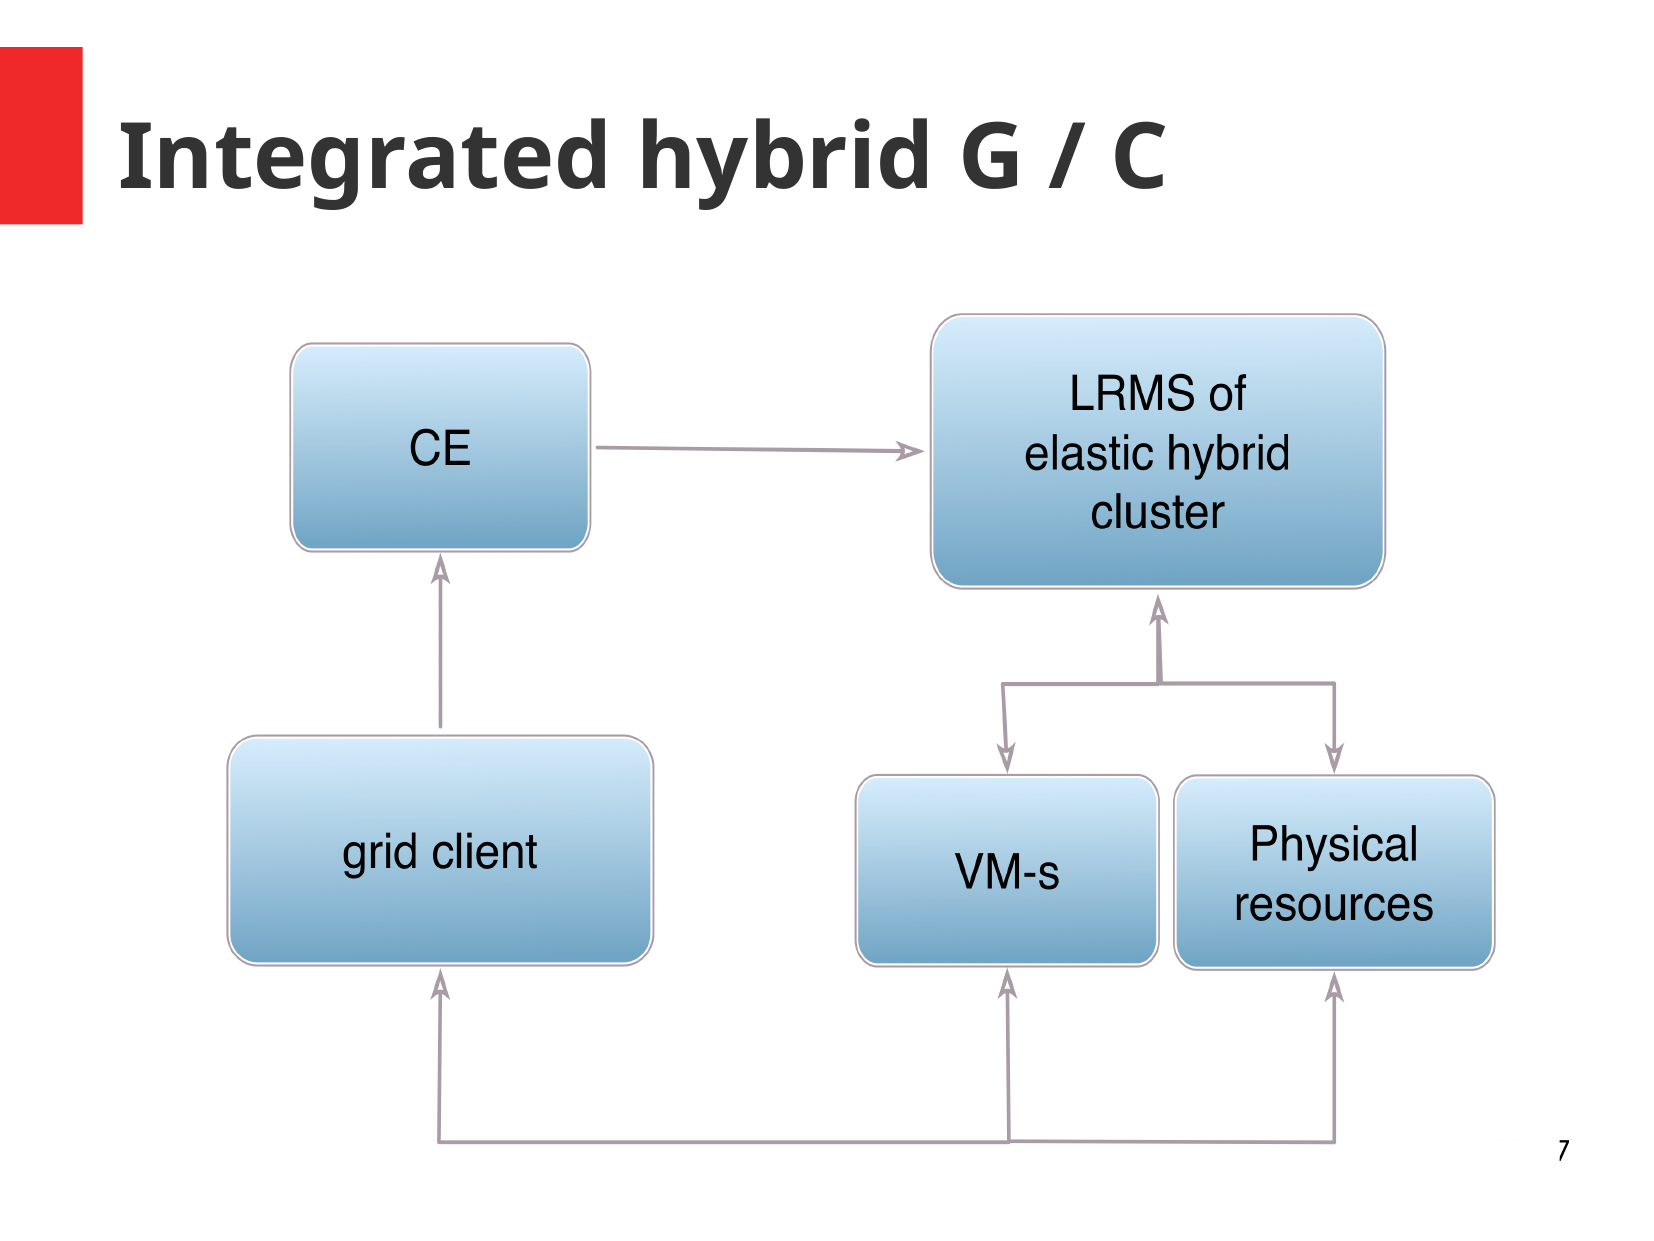

# Integrated hybrid G / C
25